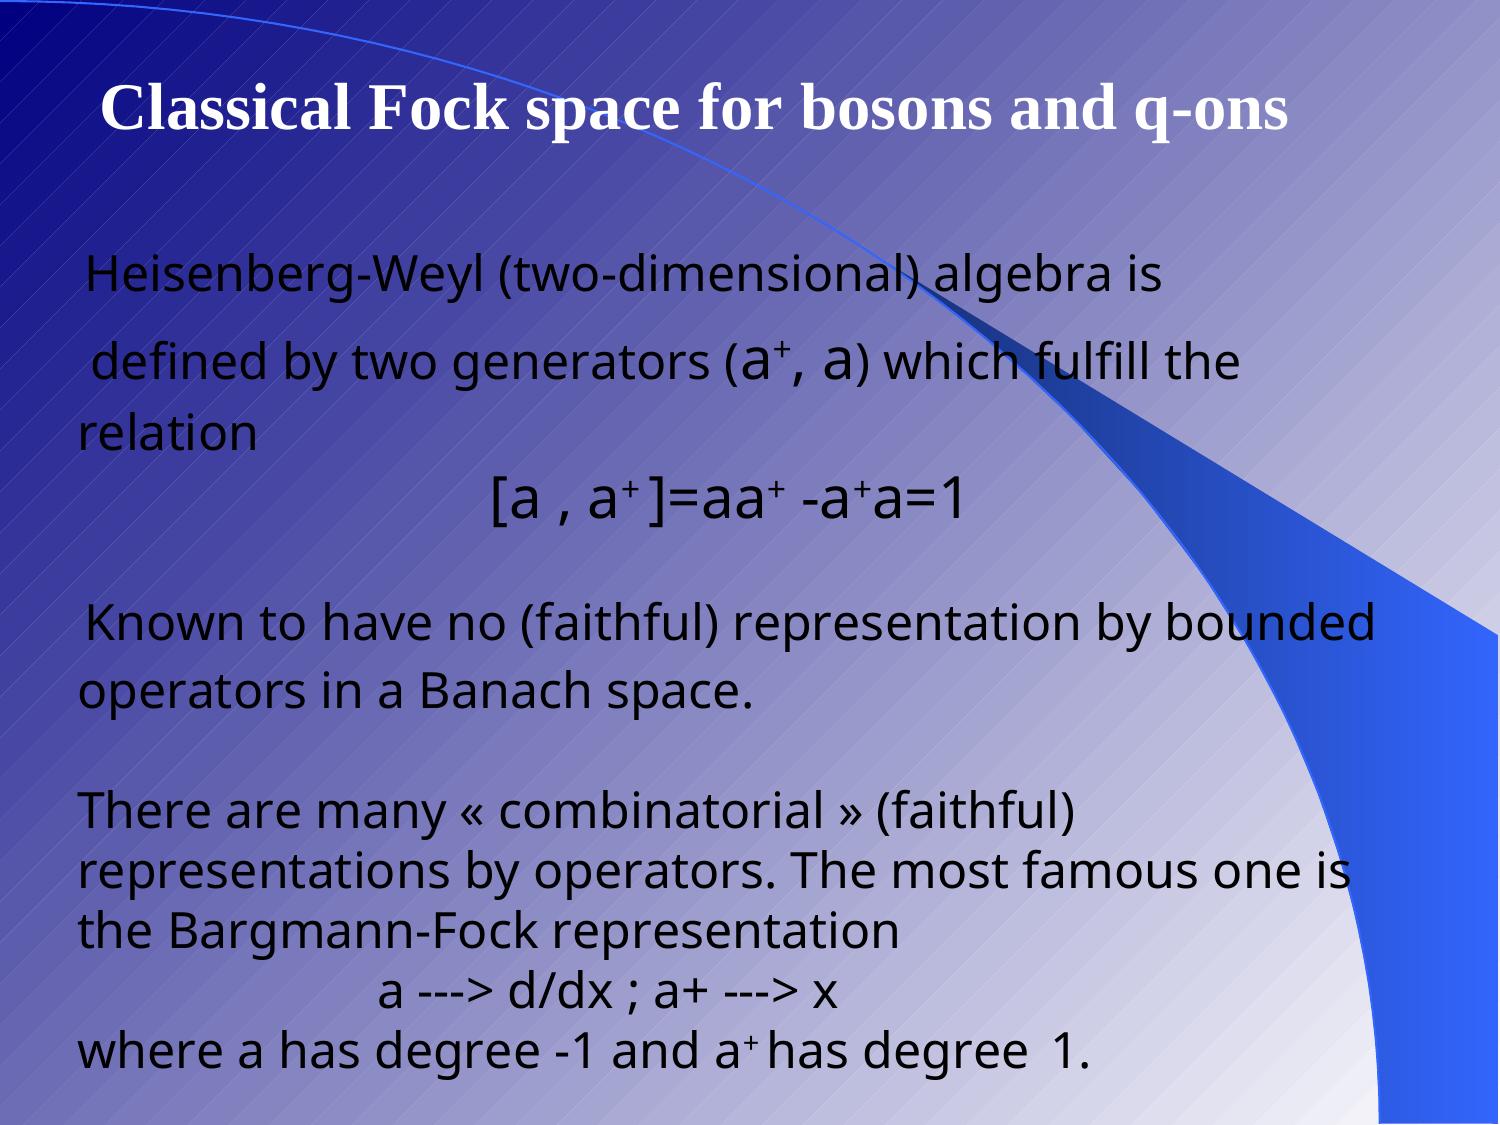

Classical Fock space for bosons and q-ons
 Heisenberg-Weyl (two-dimensional) algebra is
 defined by two generators (a+, a) which fulfill the relation
[a , a+ ]=aa+ -a+a=1
 Known to have no (faithful) representation by bounded operators in a Banach space.
There are many « combinatorial » (faithful) representations by operators. The most famous one is the Bargmann-Fock representation
		a ---> d/dx ; a+ ---> x
where a has degree -1 and a+ has degree 1.